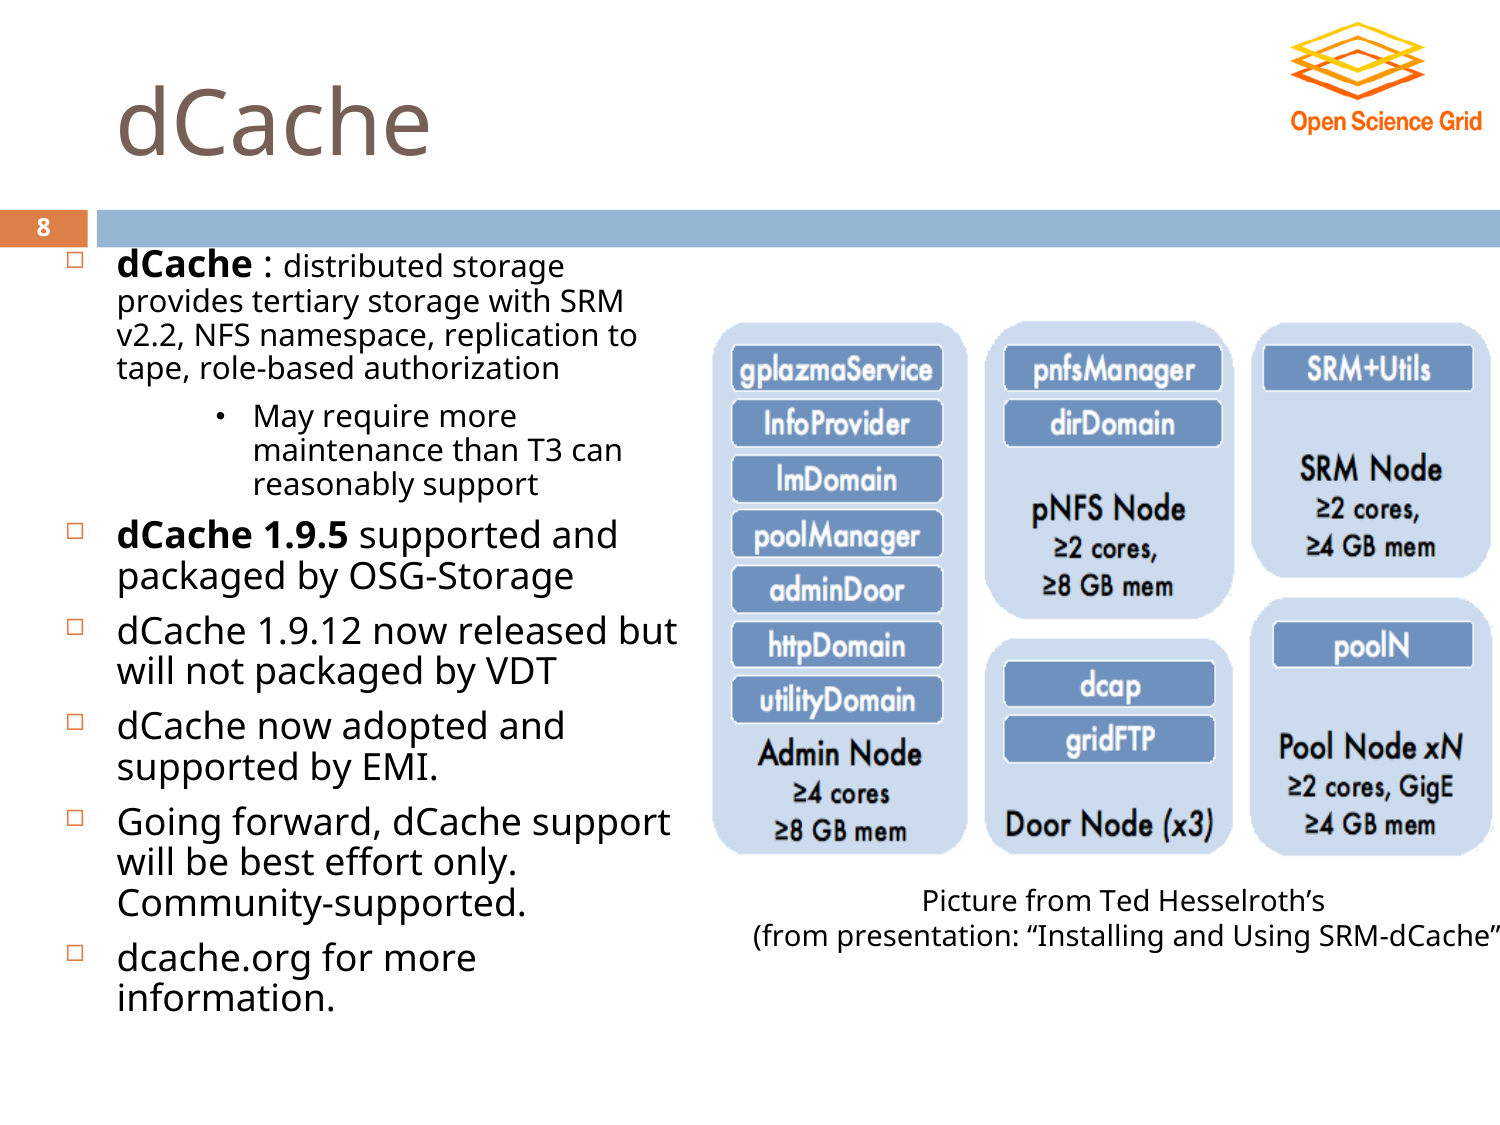

dCache
dCache : distributed storage provides tertiary storage with SRM v2.2, NFS namespace, replication to tape, role-based authorization
May require more maintenance than T3 can reasonably support
dCache 1.9.5 supported and packaged by OSG-Storage
dCache 1.9.12 now released but will not packaged by VDT
dCache now adopted and supported by EMI.
Going forward, dCache support will be best effort only. Community-supported.
dcache.org for more information.
Picture from Ted Hesselroth’s
(from presentation: “Installing and Using SRM-dCache”